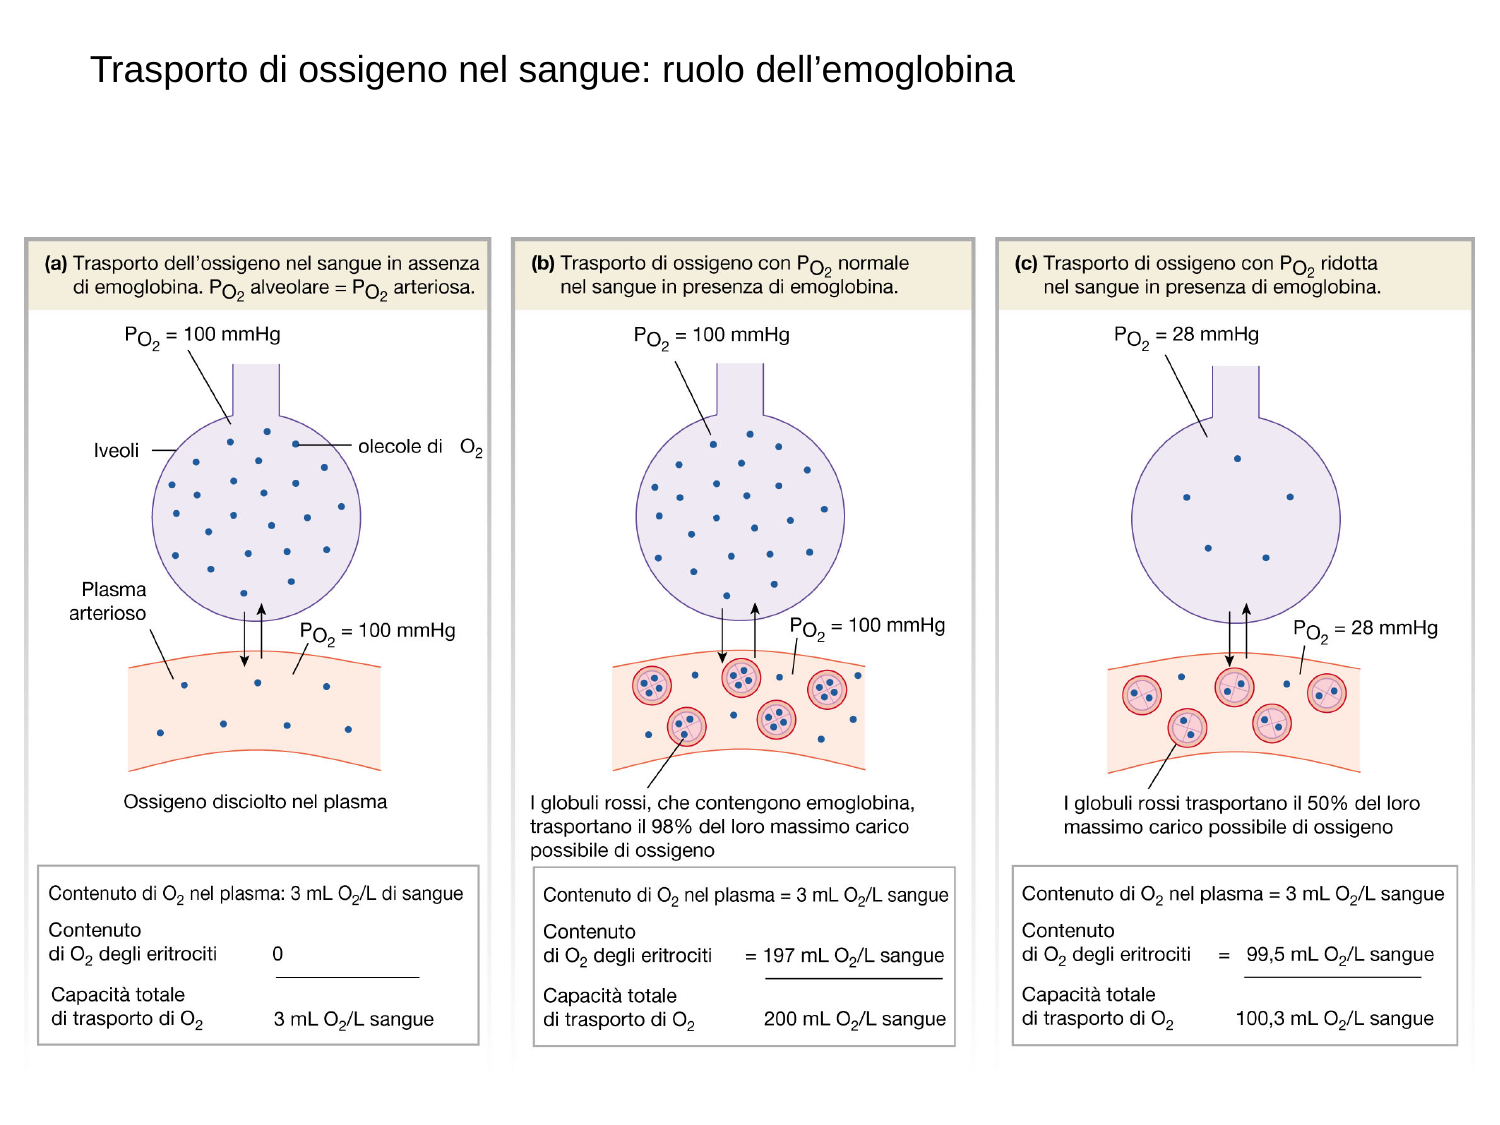

Trasporto di ossigeno nel sangue: ruolo dell’emoglobina
0,8